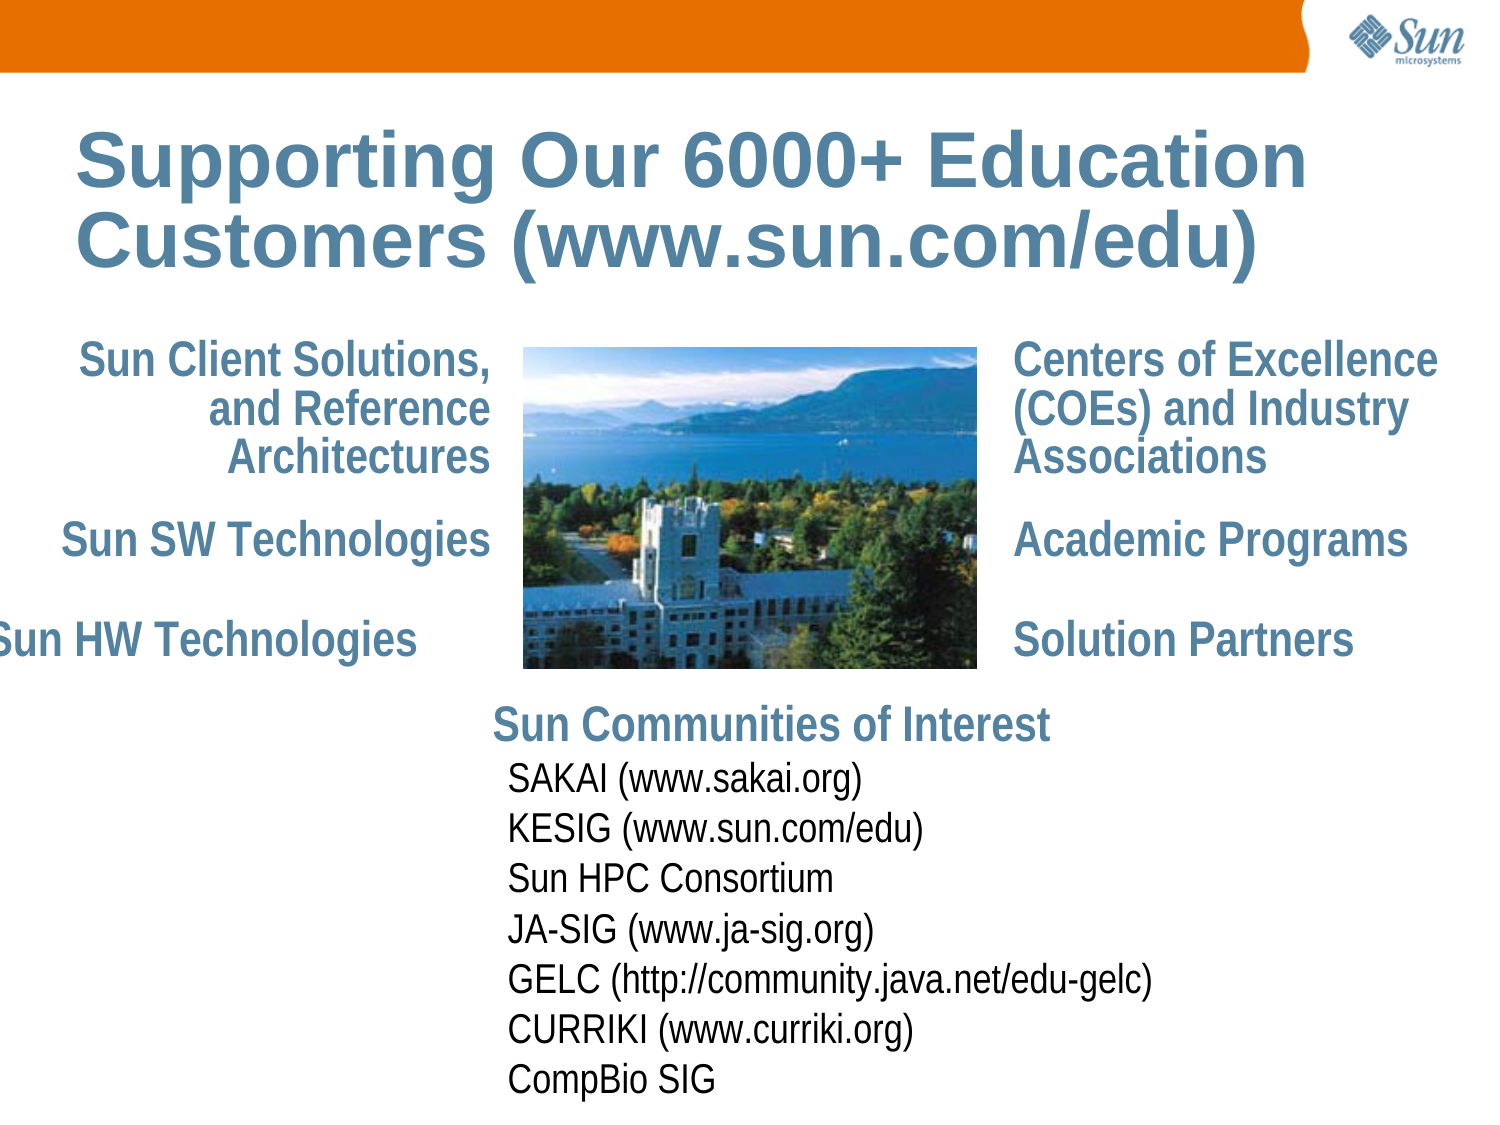

# Supporting Our 6000+ Education Customers (www.sun.com/edu)
Sun Client Solutions, and Reference Architectures
Centers of Excellence (COEs) and Industry Associations
Sun SW Technologies
Academic Programs
Sun HW Technologies
Solution Partners
Sun Communities of Interest
SAKAI (www.sakai.org)
KESIG (www.sun.com/edu)
Sun HPC Consortium
JA-SIG (www.ja-sig.org)
GELC (http://community.java.net/edu-gelc)
CURRIKI (www.curriki.org)
CompBio SIG